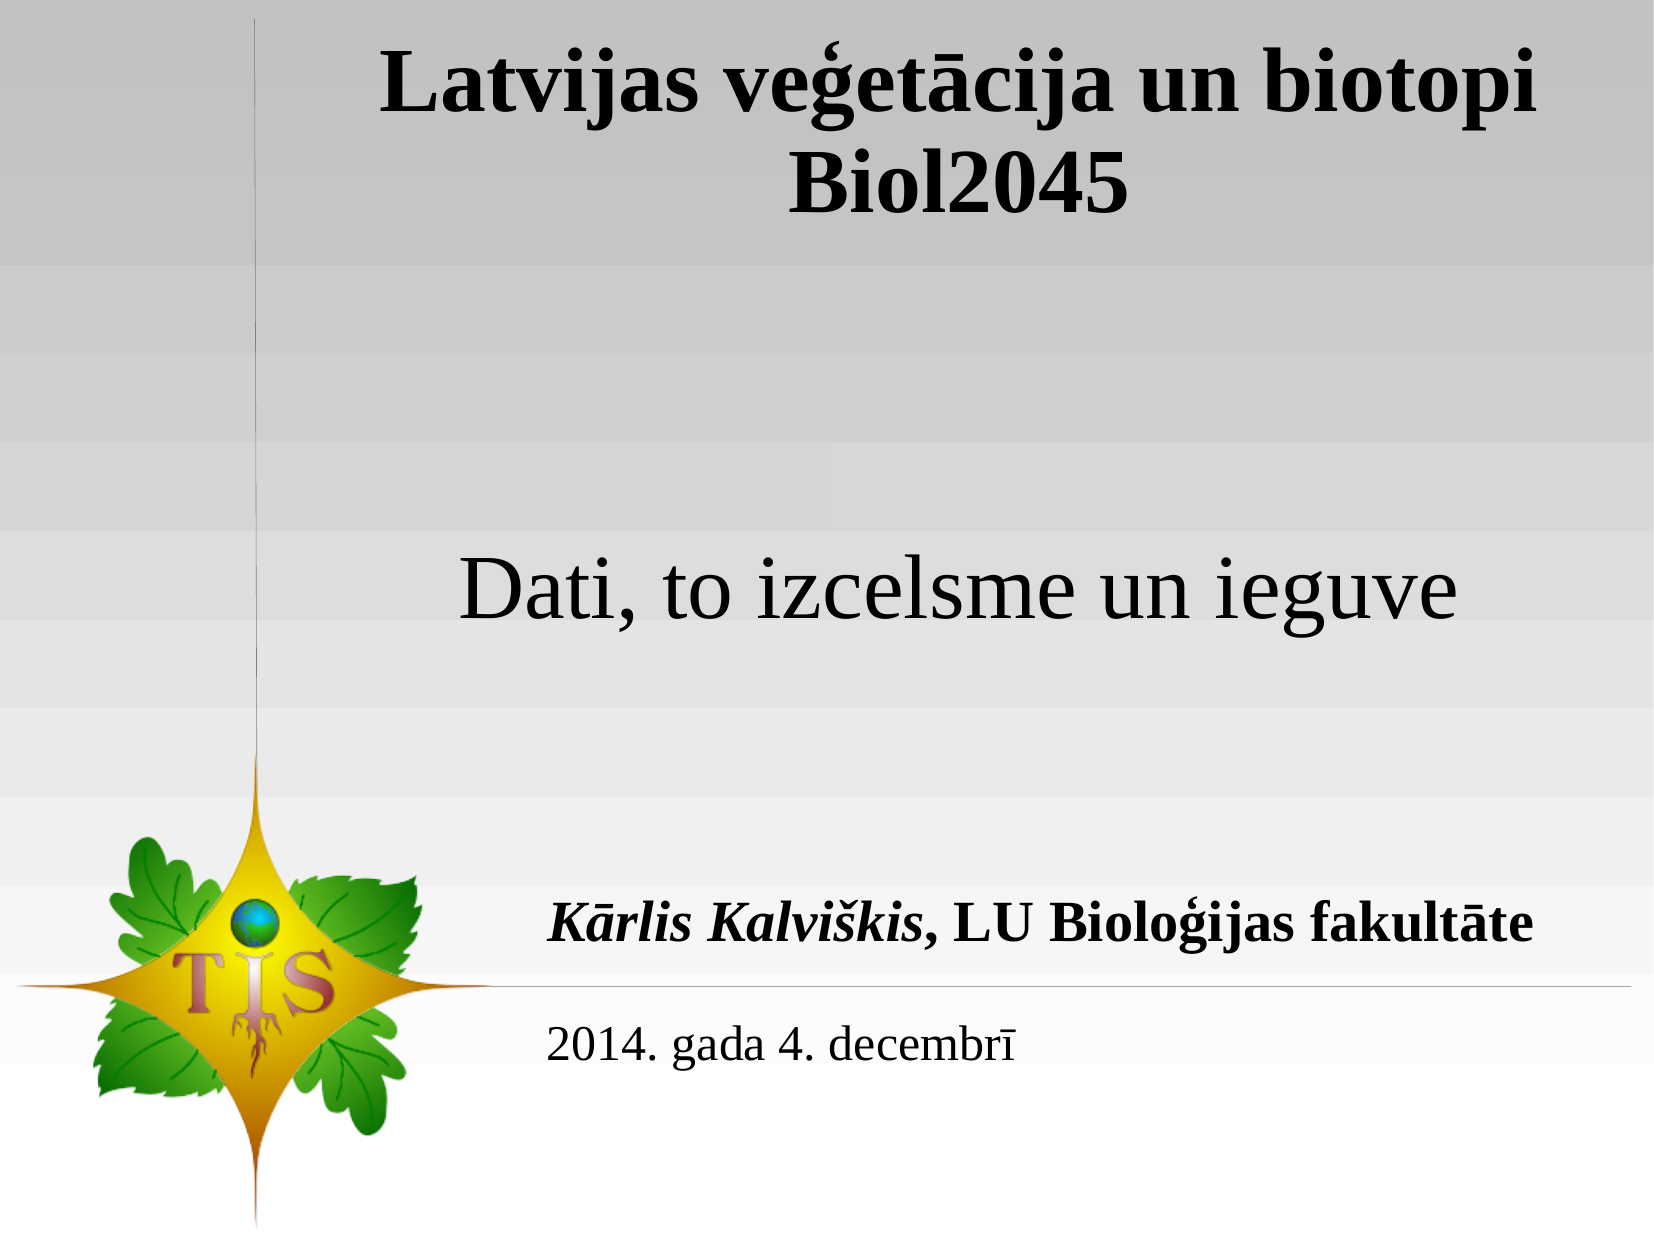

# Dati, to izcelsme un ieguve
2014. gada 4. decembrī